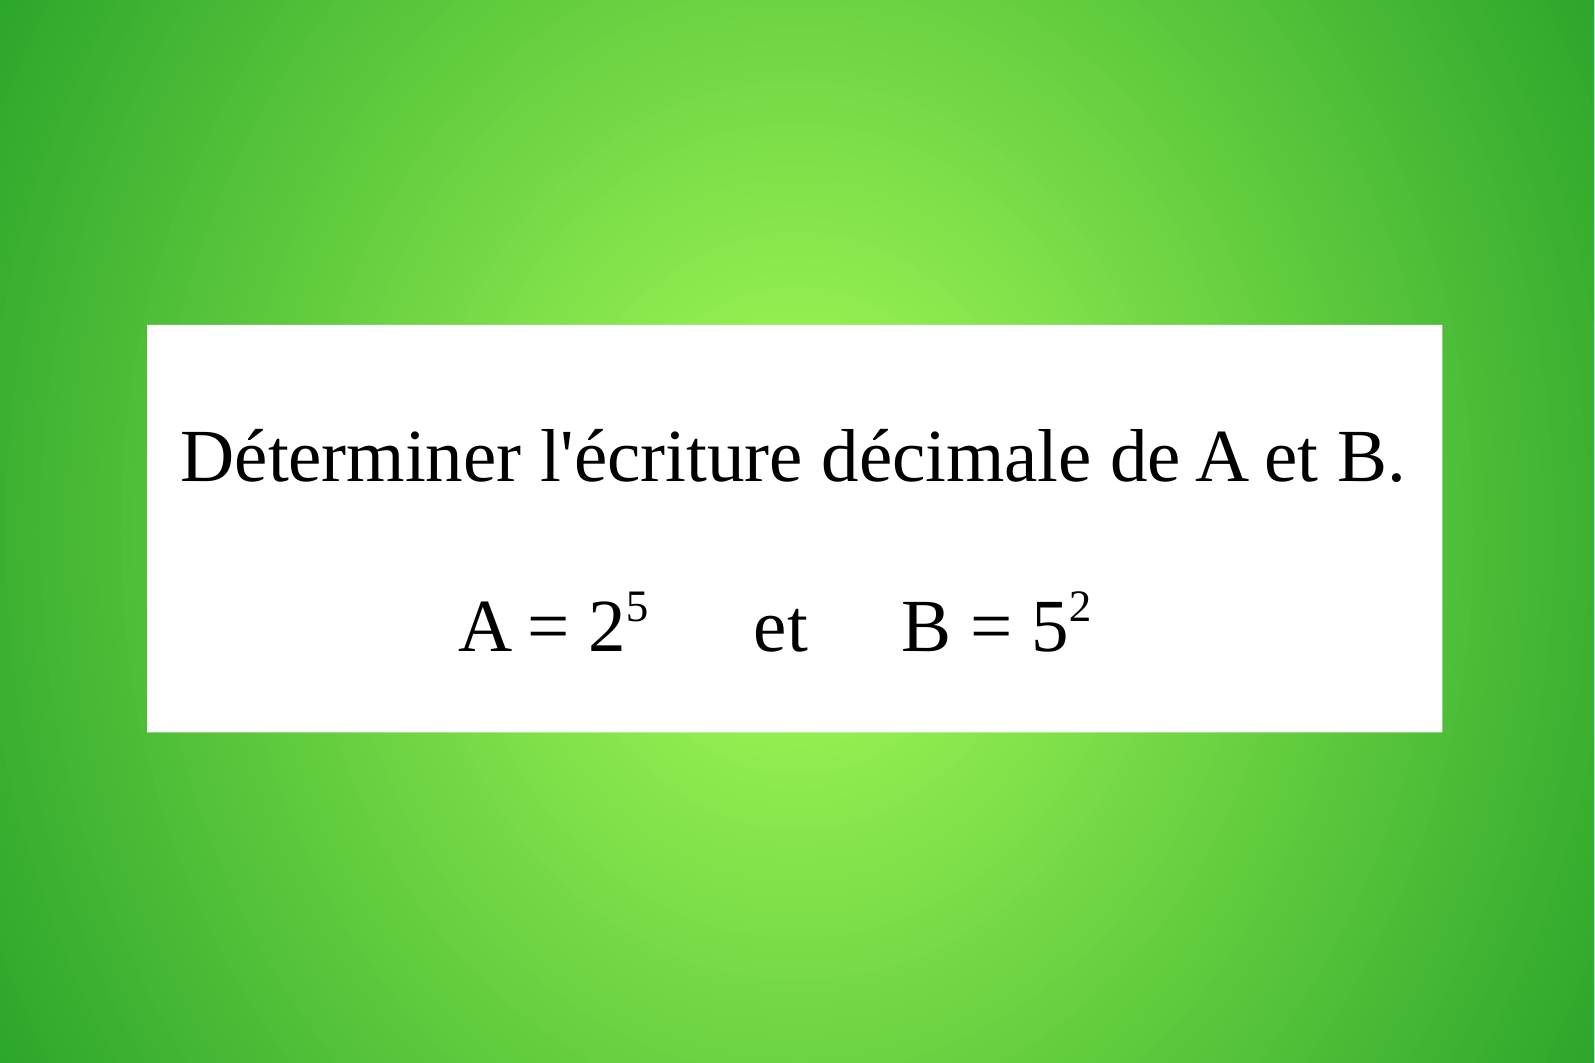

Déterminer l'écriture décimale de A et B.
A = 25 		et		B = 52